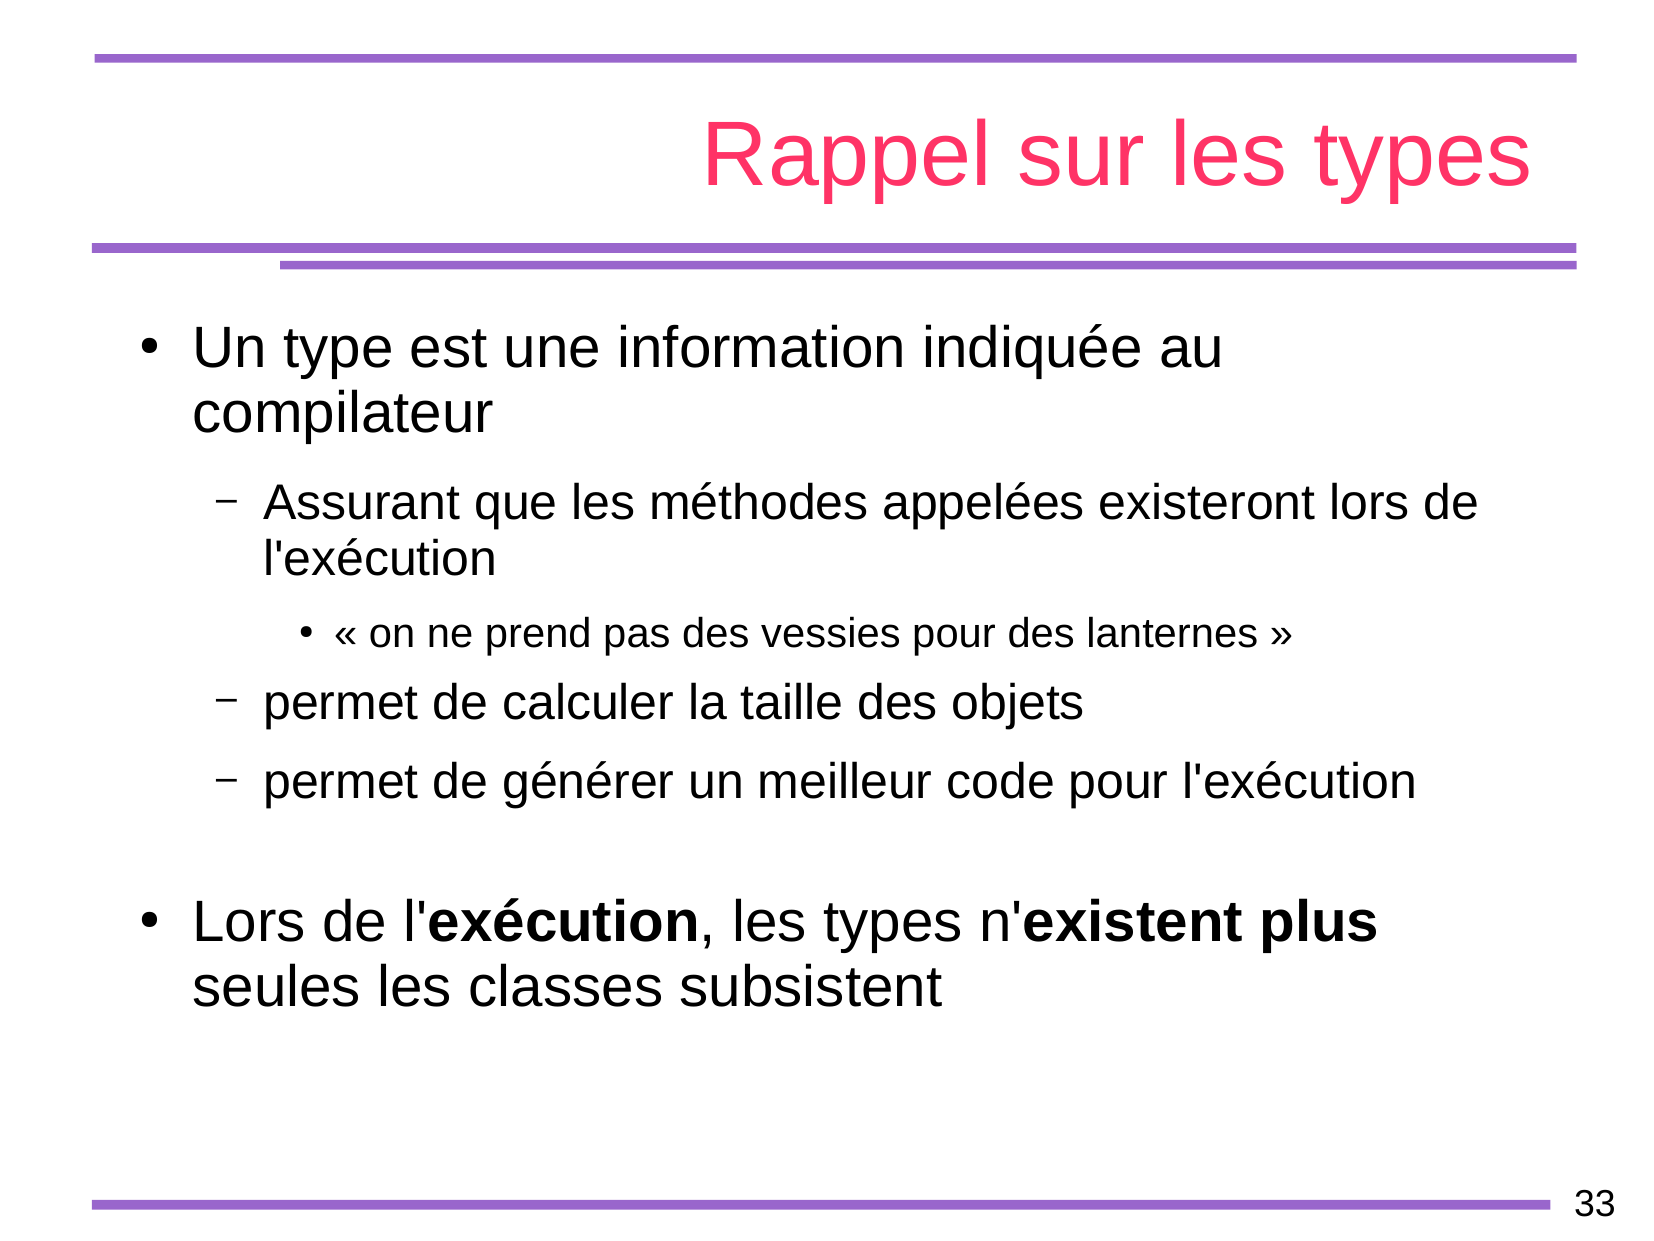

# Rappel sur les types
Un type est une information indiquée au compilateur
Assurant que les méthodes appelées existeront lors de l'exécution
« on ne prend pas des vessies pour des lanternes »
permet de calculer la taille des objets
permet de générer un meilleur code pour l'exécution
Lors de l'exécution, les types n'existent plus seules les classes subsistent